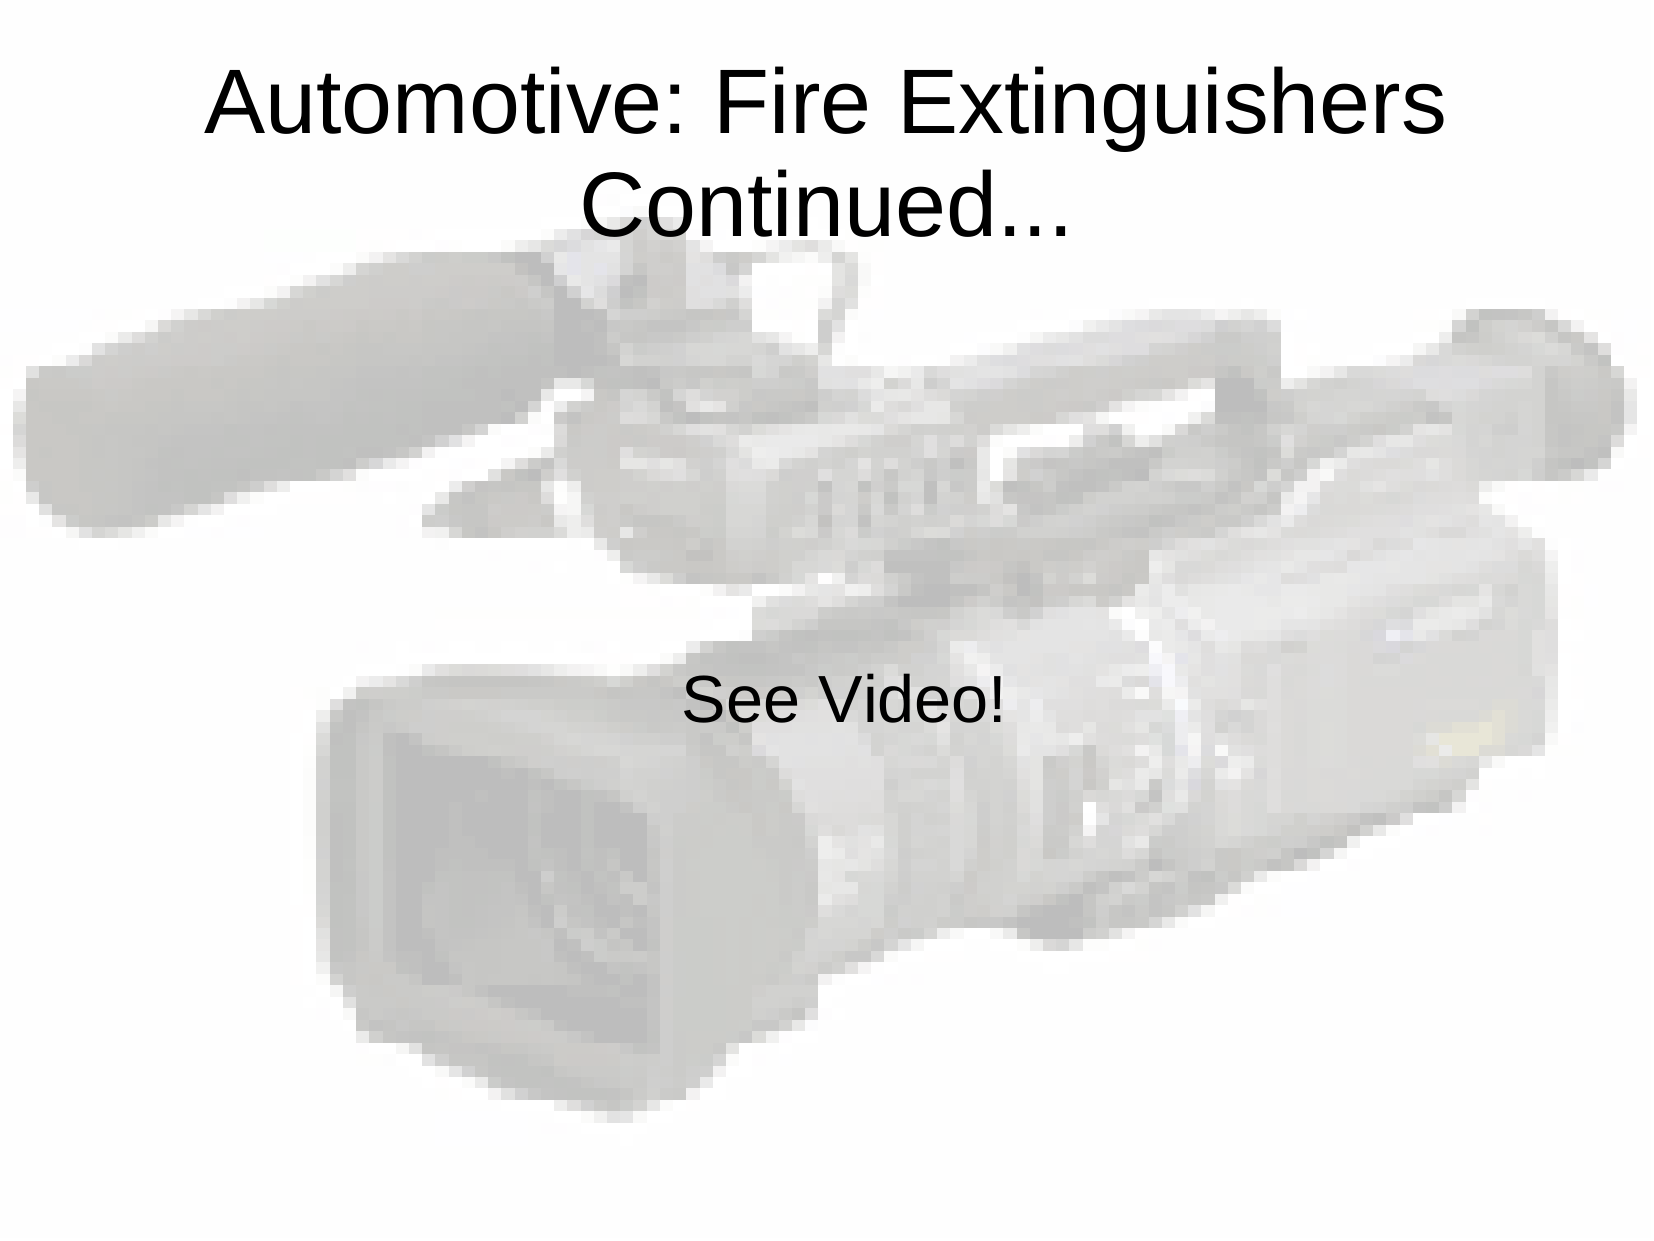

# Automotive: Fire Extinguishers Continued...
See Video!